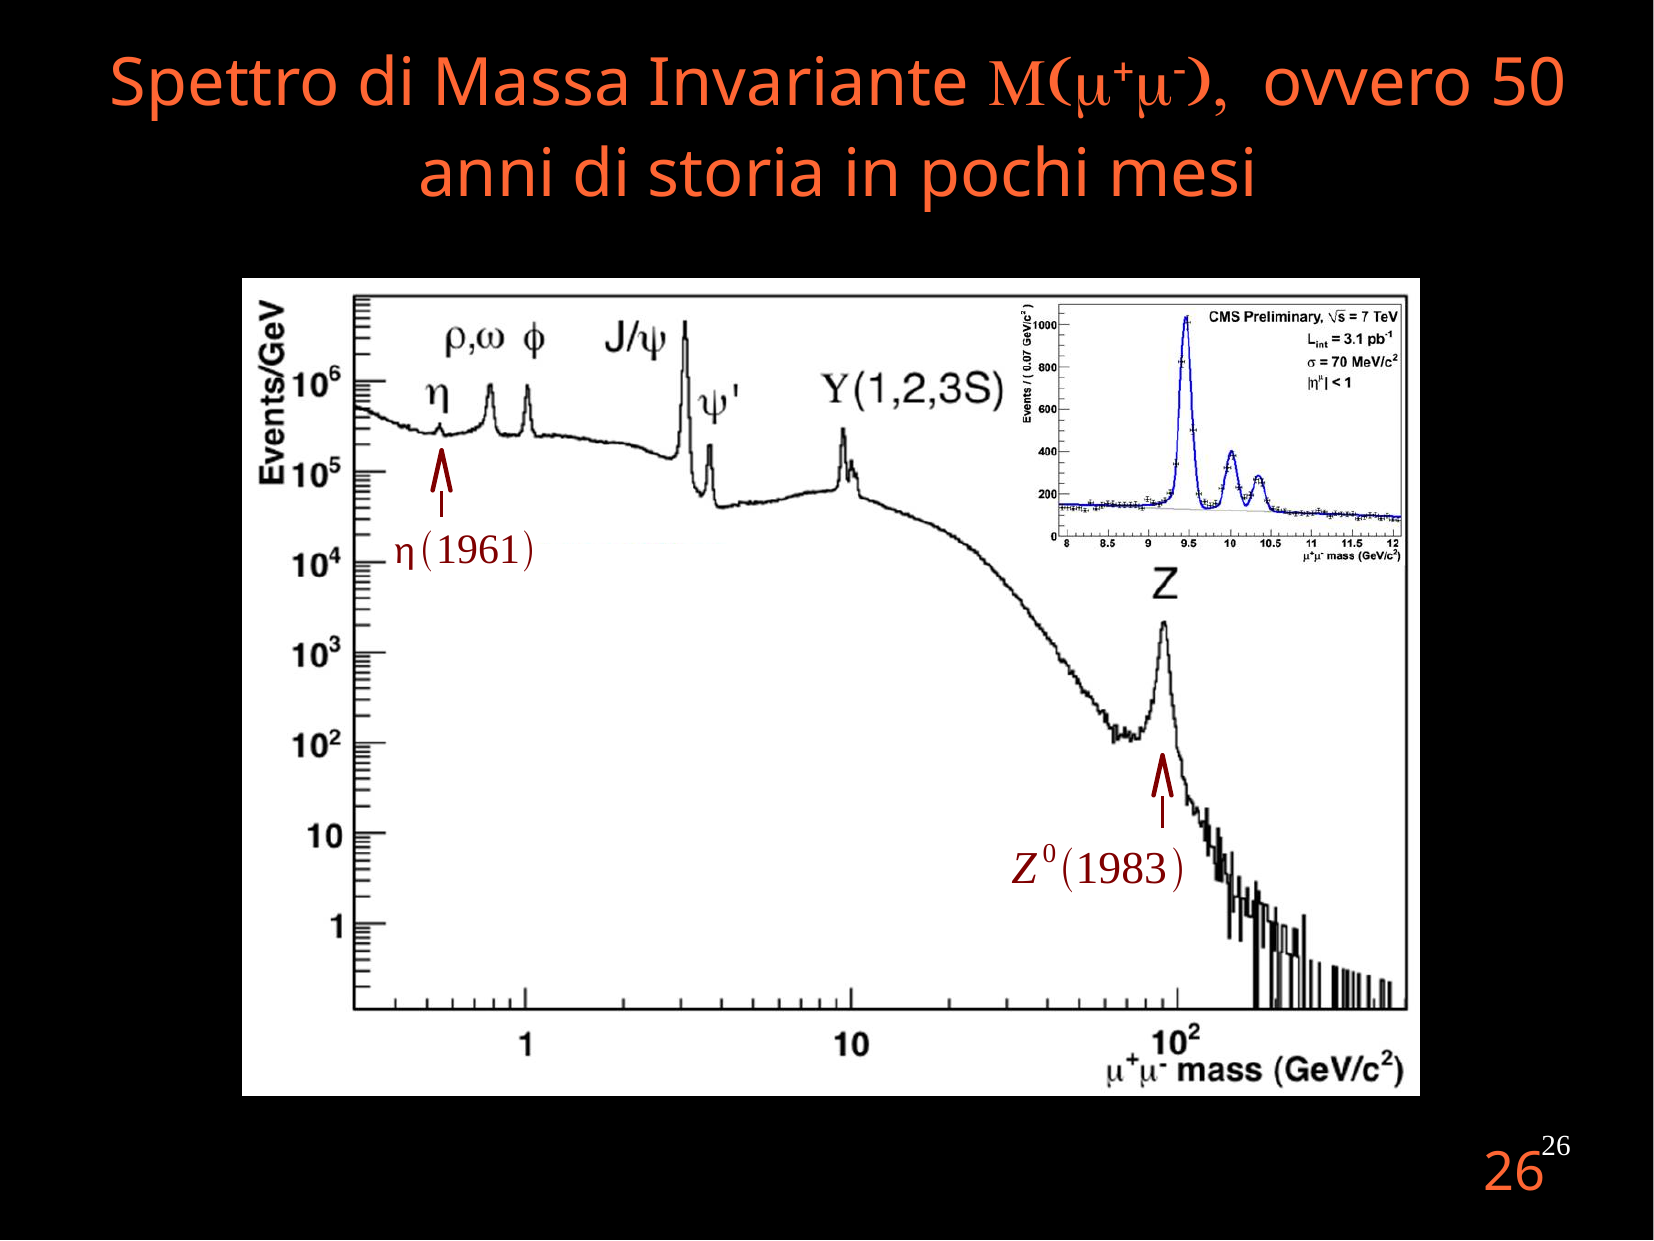

# Spettro di Massa Invariante M(m+m-), ovvero 50 anni di storia in pochi mesi
26